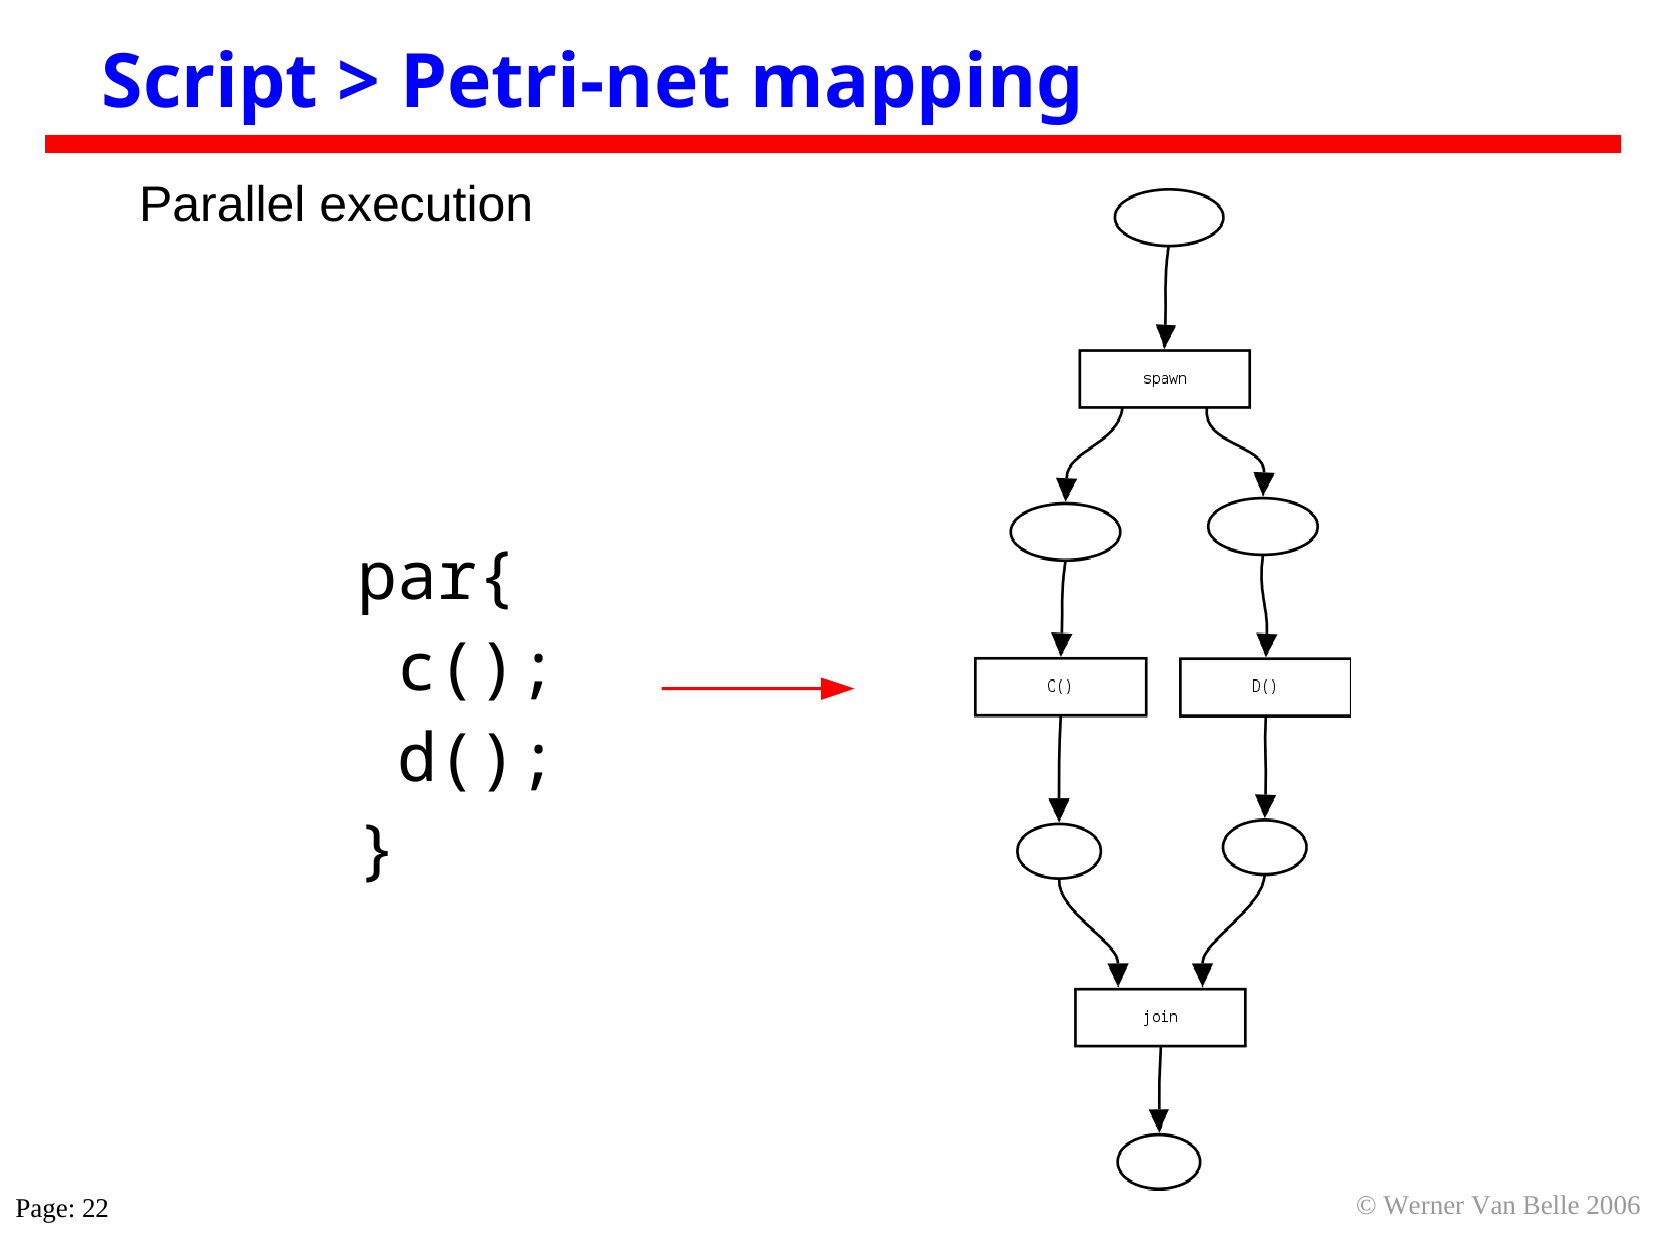

# Script > Petri-net mapping
Parallel execution
par{
 c();
 d();
}